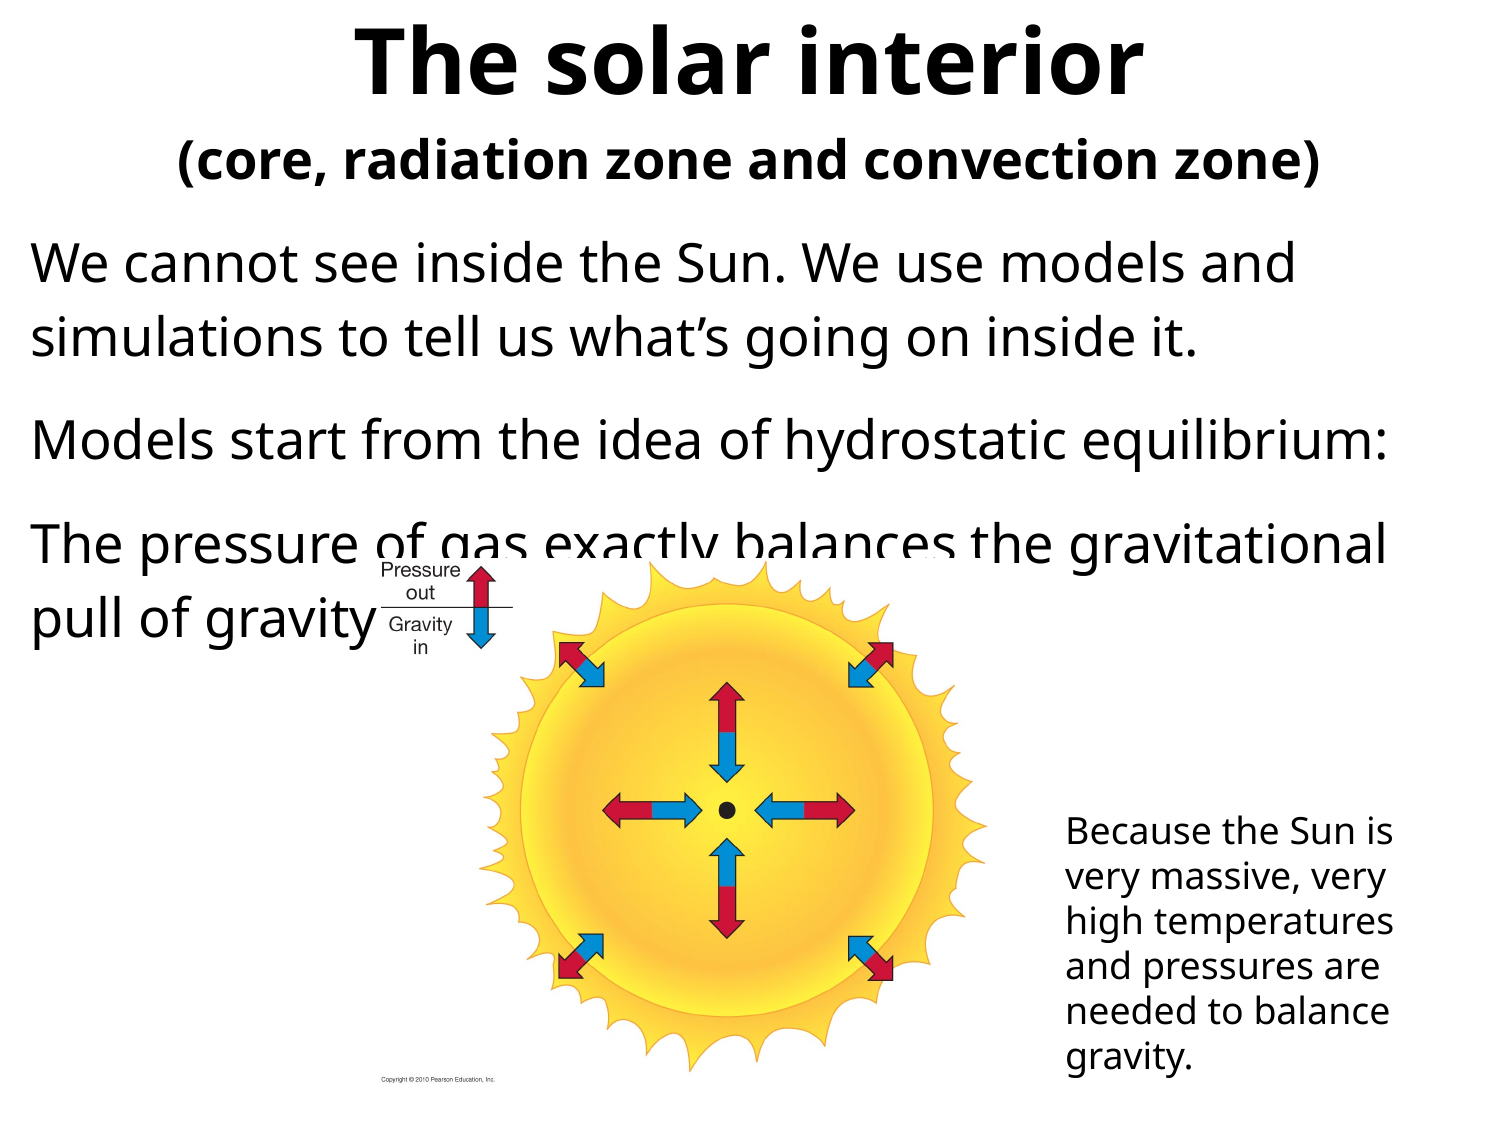

The solar interior
(core, radiation zone and convection zone)
# We cannot see inside the Sun. We use models and simulations to tell us what’s going on inside it.
Models start from the idea of hydrostatic equilibrium:
The pressure of gas exactly balances the gravitational pull of gravity.
Because the Sun is very massive, very high temperatures and pressures are needed to balance gravity.